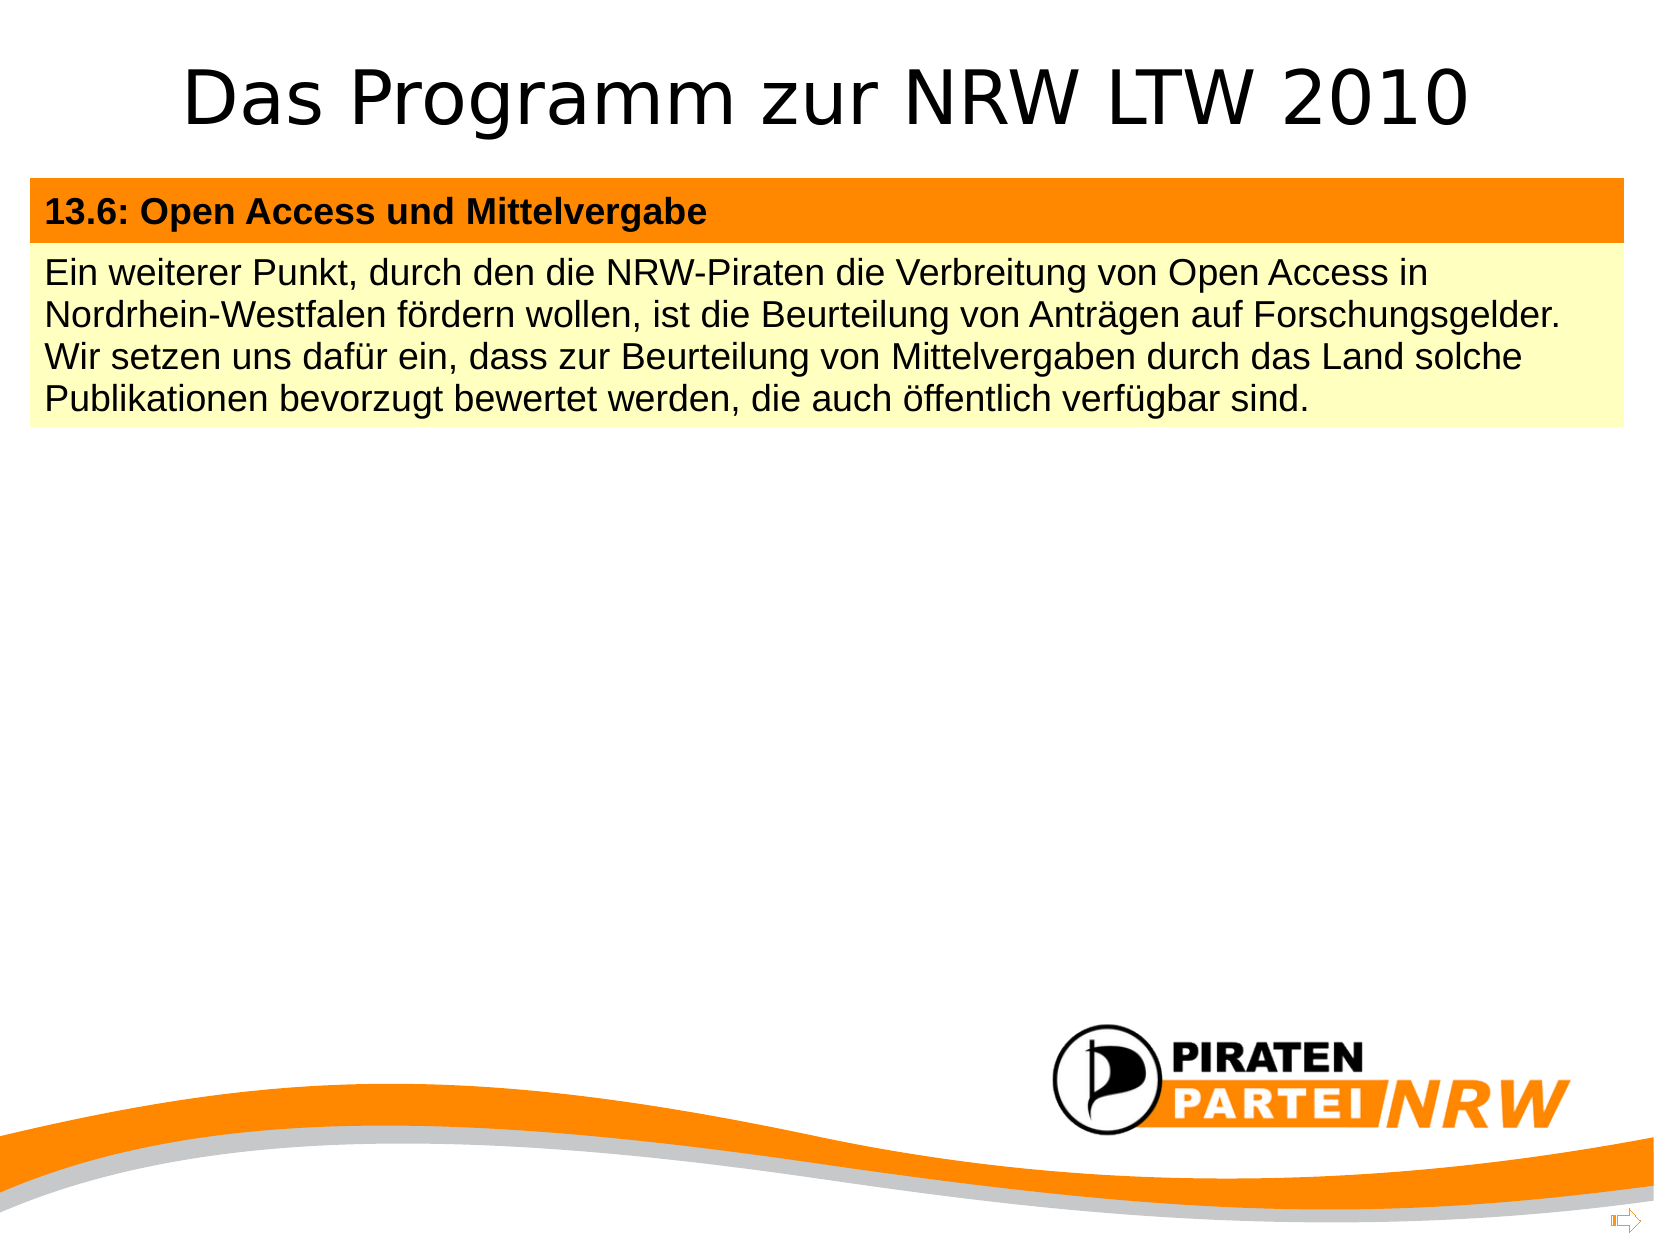

# Das Programm zur NRW LTW 2010
| 13.6: Open Access und ﻿Mittelvergabe |
| --- |
| Ein weiterer Punkt, durch den die NRW-Piraten die Verbreitung von Open Access in Nordrhein-Westfalen fördern wollen, ist die Beurteilung von Anträgen auf Forschungsgelder. Wir setzen uns dafür ein, dass zur Beurteilung von Mittelvergaben durch das Land solche Publikationen bevorzugt bewertet werden, die auch öffentlich verfügbar sind. |